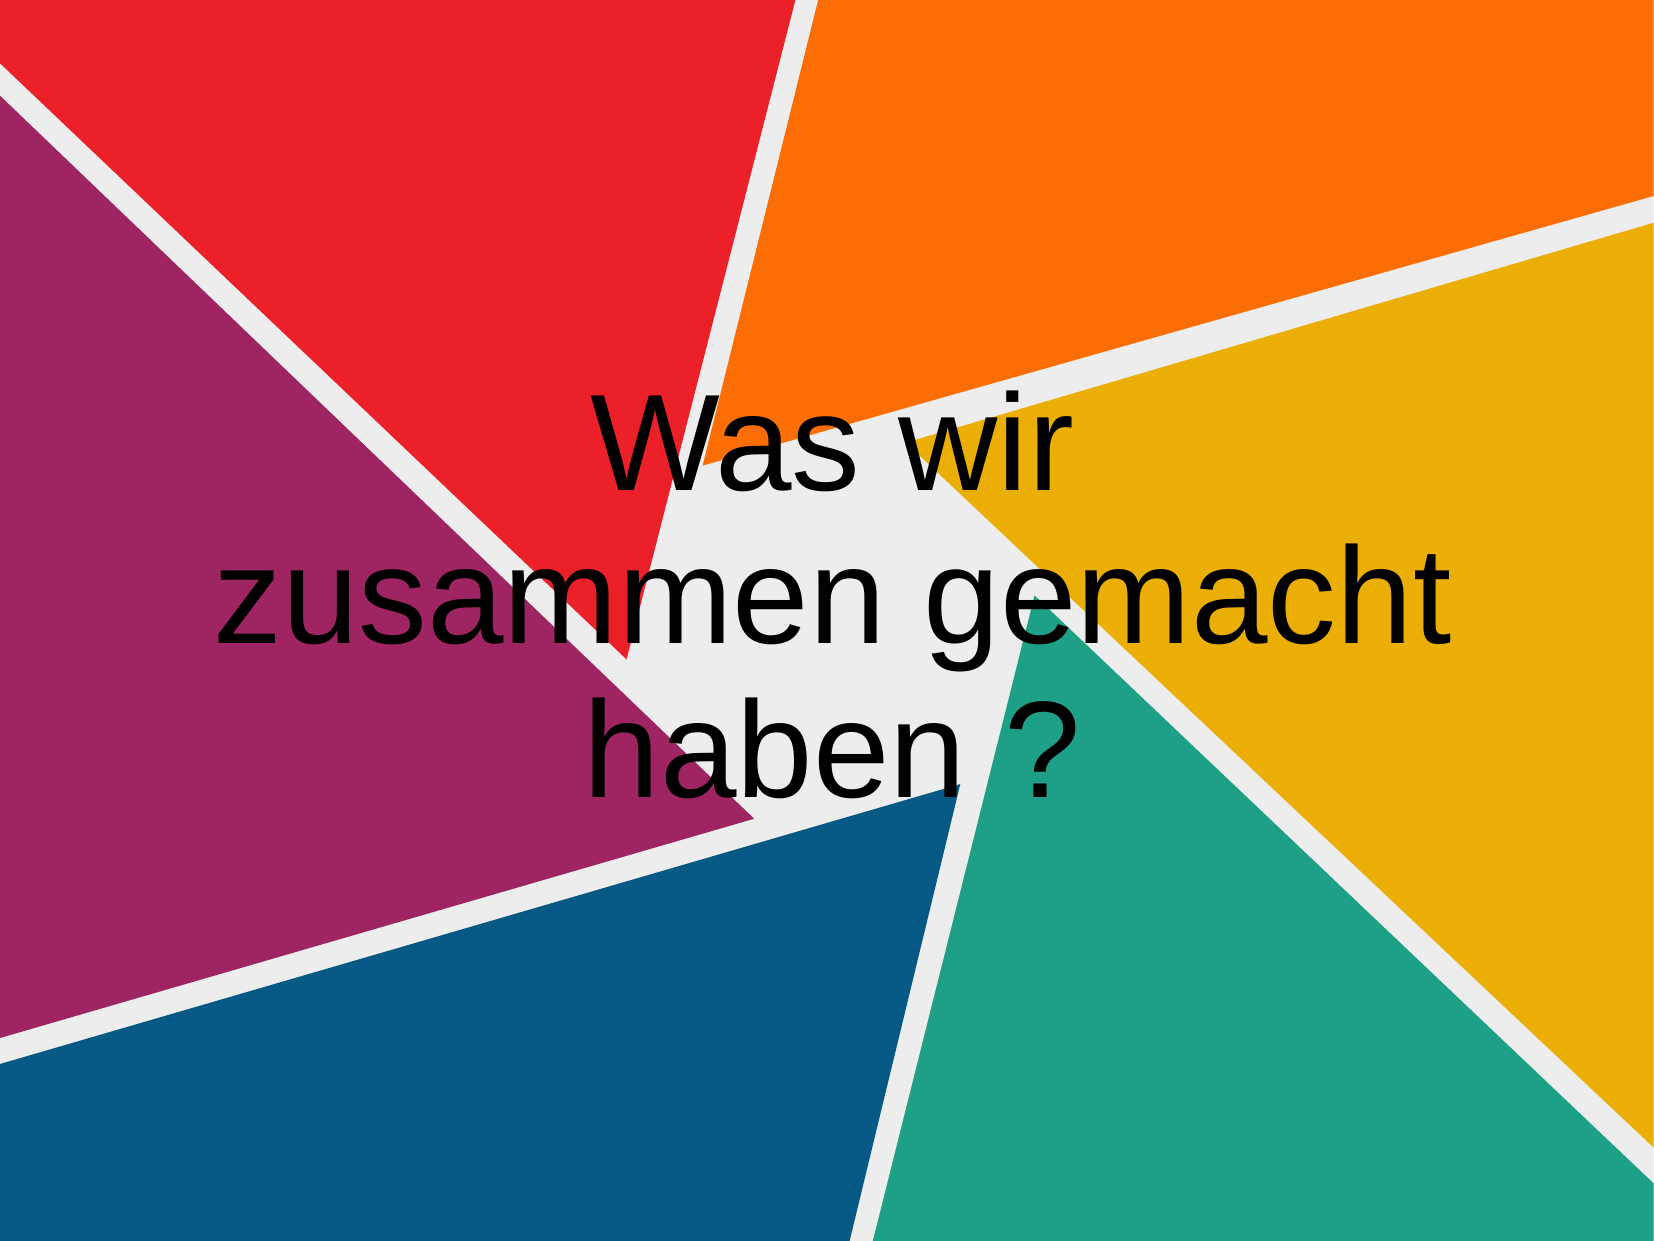

#
Was wir
zusammen gemacht
haben ?